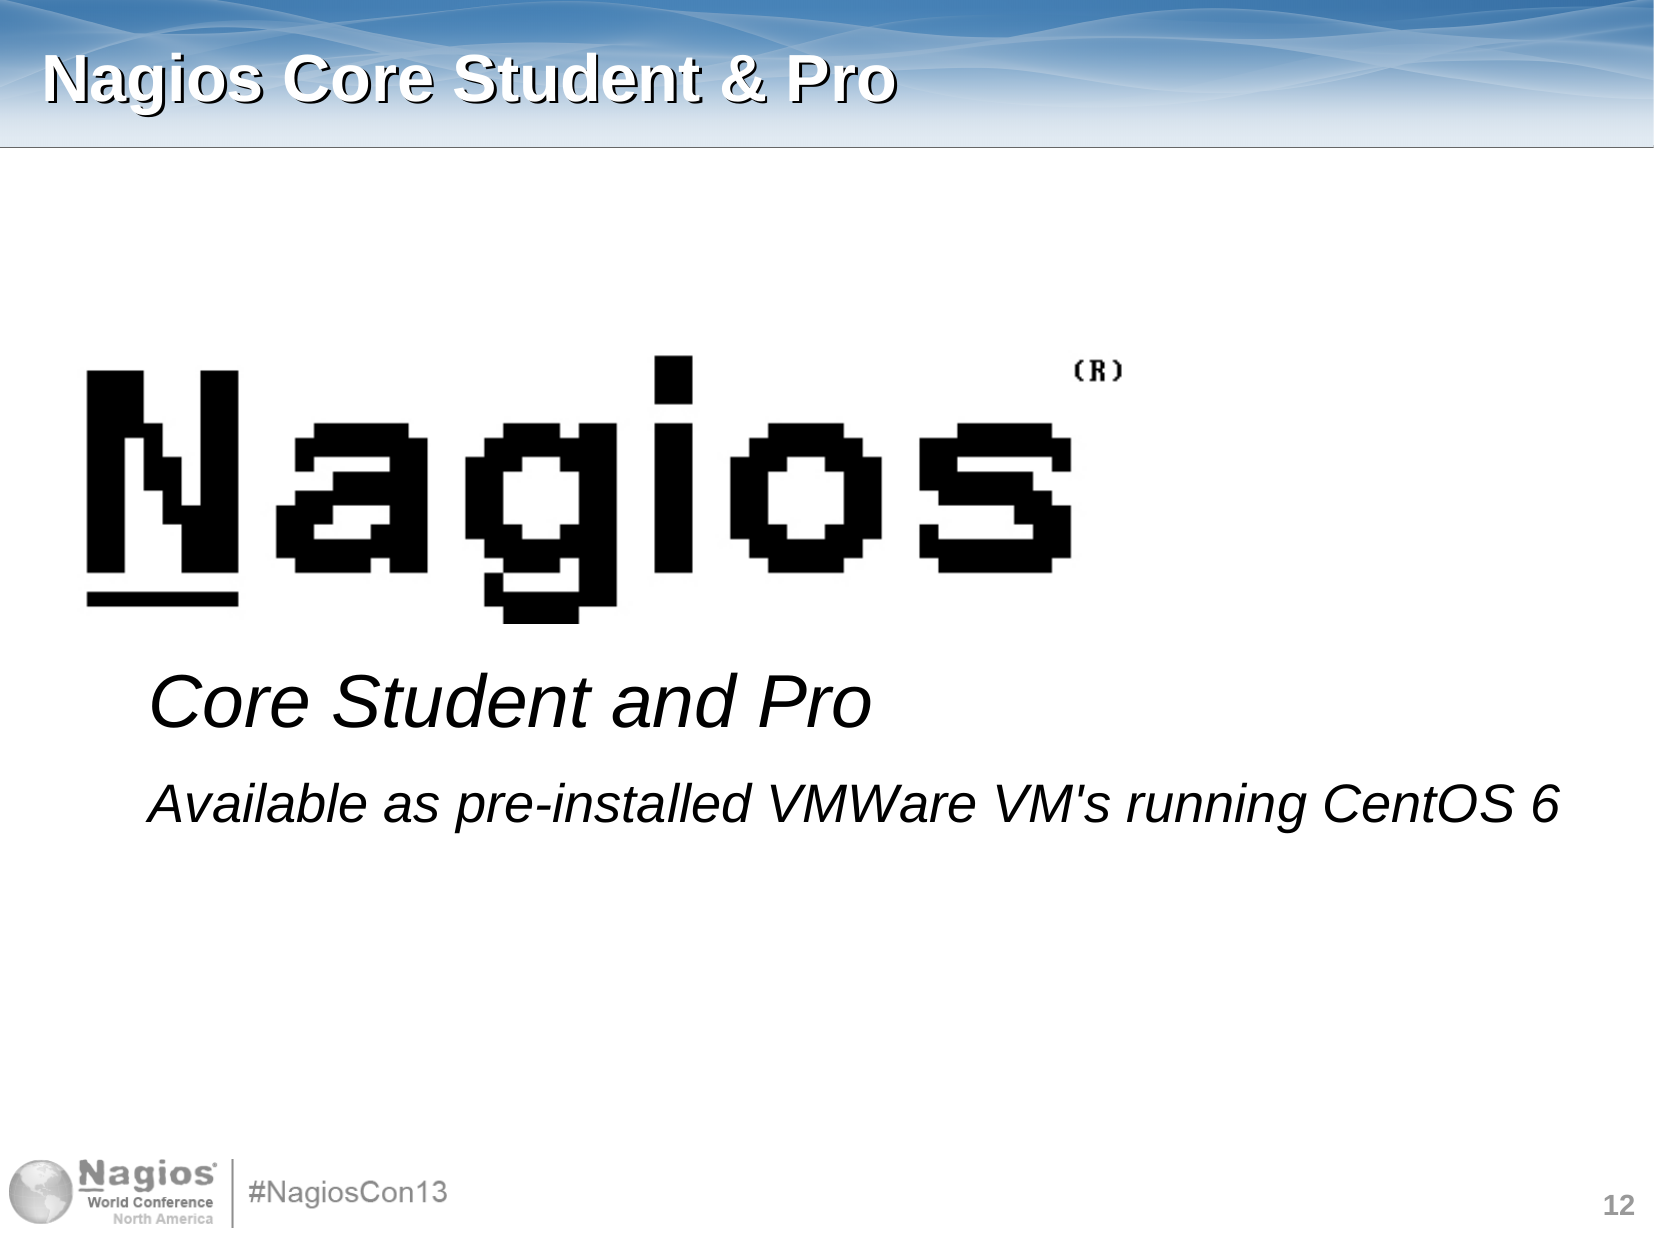

# Nagios Core Student & Pro
Core Student and Pro
Available as pre-installed VMWare VM's running CentOS 6
12